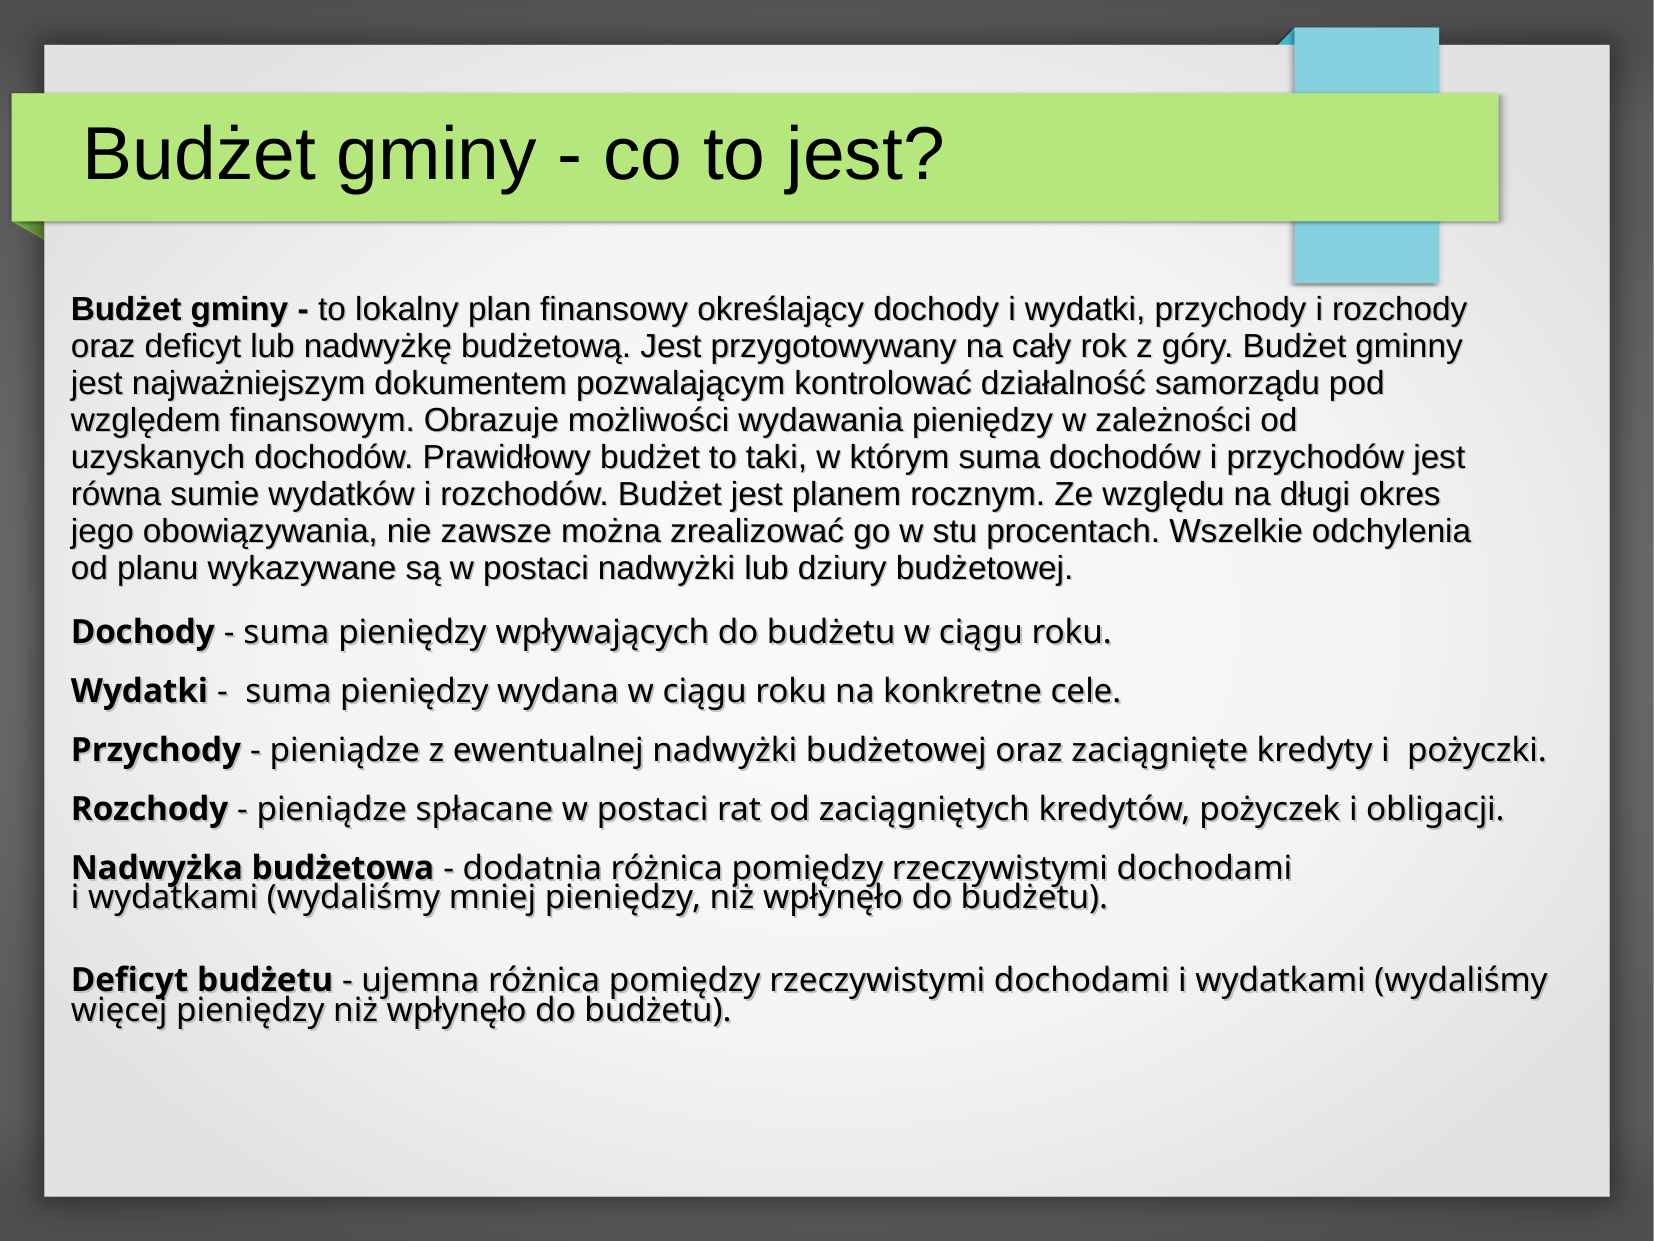

# Budżet gminy - co to jest?
Budżet gminy - to lokalny plan finansowy określający dochody i wydatki, przychody i rozchody oraz deficyt lub nadwyżkę budżetową. Jest przygotowywany na cały rok z góry. Budżet gminny jest najważniejszym dokumentem pozwalającym kontrolować działalność samorządu pod względem finansowym. Obrazuje możliwości wydawania pieniędzy w zależności od uzyskanych dochodów. Prawidłowy budżet to taki, w którym suma dochodów i przychodów jest równa sumie wydatków i rozchodów. Budżet jest planem rocznym. Ze względu na długi okres jego obowiązywania, nie zawsze można zrealizować go w stu procentach. Wszelkie odchylenia od planu wykazywane są w postaci nadwyżki lub dziury budżetowej.
Dochody - suma pieniędzy wpływających do budżetu w ciągu roku.
Wydatki - suma pieniędzy wydana w ciągu roku na konkretne cele.
Przychody - pieniądze z ewentualnej nadwyżki budżetowej oraz zaciągnięte kredyty i pożyczki.
Rozchody - pieniądze spłacane w postaci rat od zaciągniętych kredytów, pożyczek i obligacji.
Nadwyżka budżetowa - dodatnia różnica pomiędzy rzeczywistymi dochodami
i wydatkami (wydaliśmy mniej pieniędzy, niż wpłynęło do budżetu).
Deficyt budżetu - ujemna różnica pomiędzy rzeczywistymi dochodami i wydatkami (wydaliśmy więcej pieniędzy niż wpłynęło do budżetu).